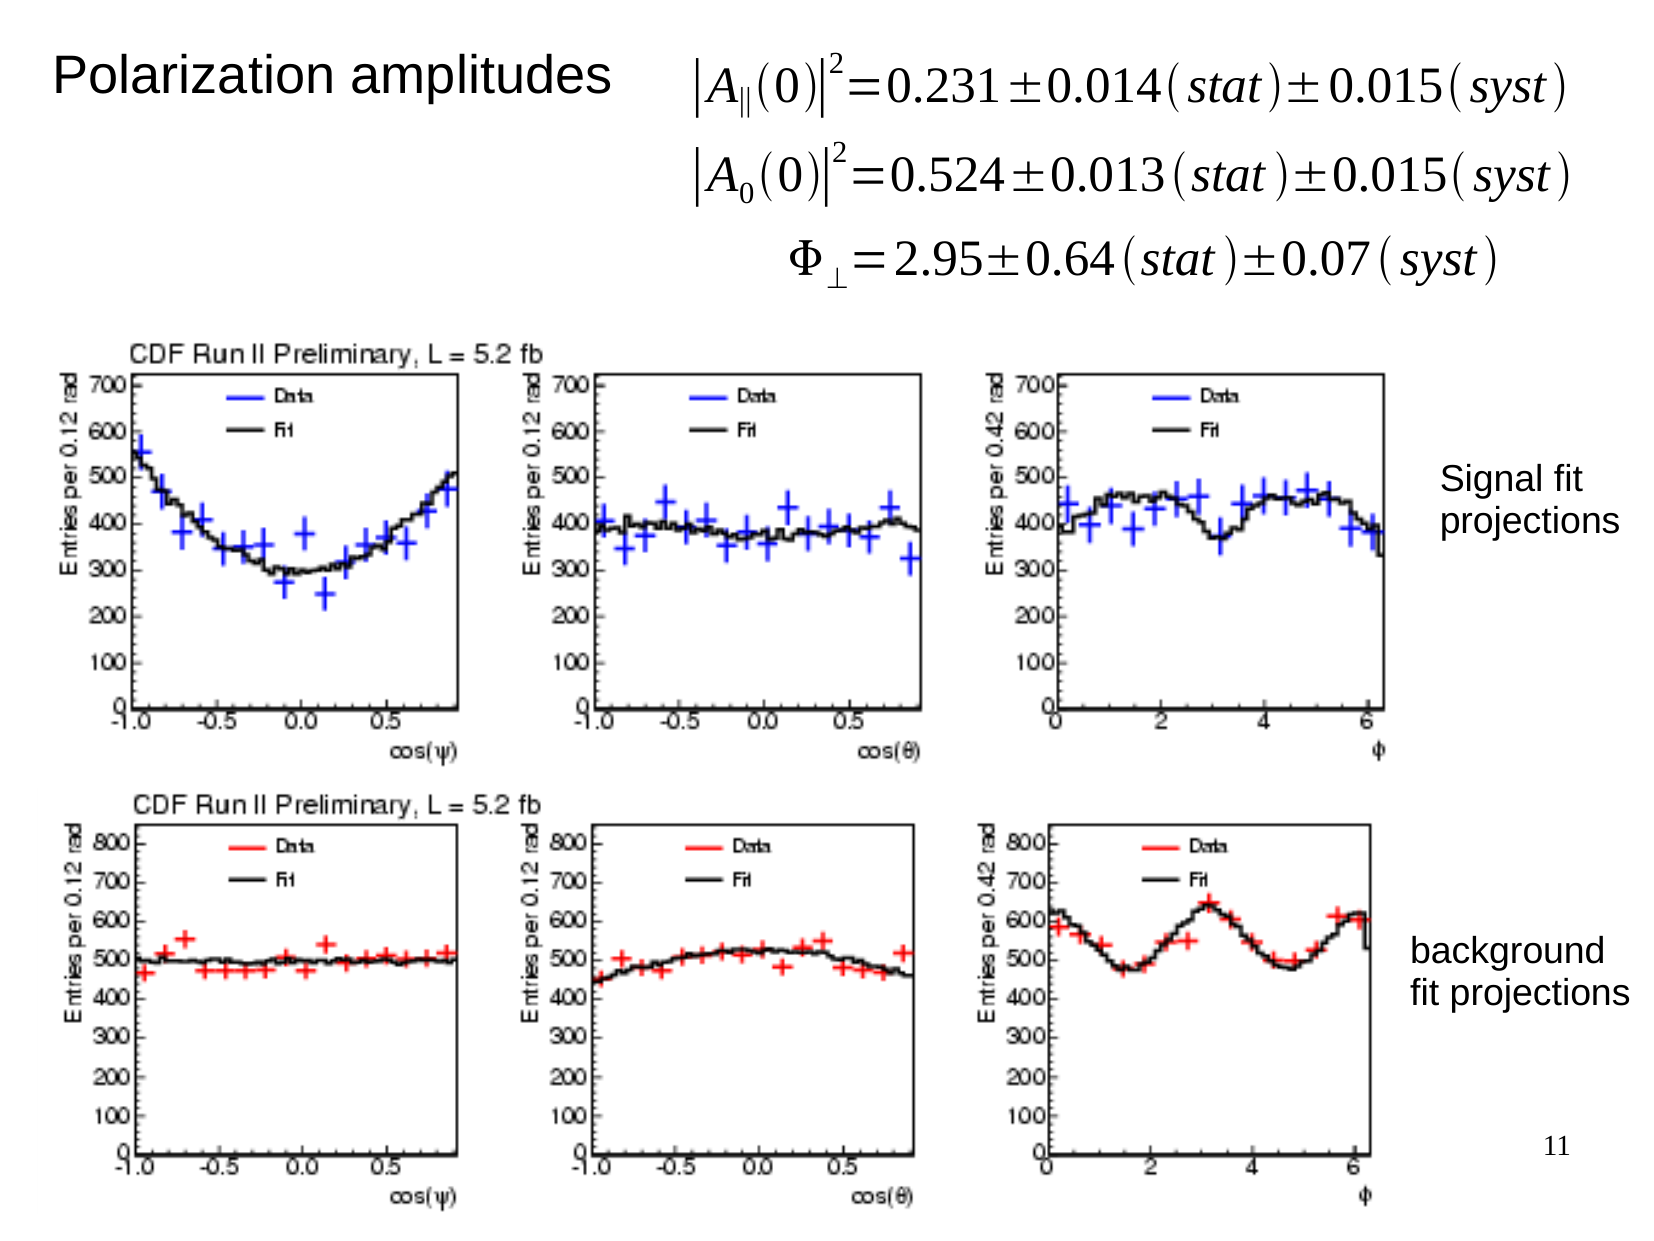

Polarization amplitudes
Signal fit projections
background fit projections
11